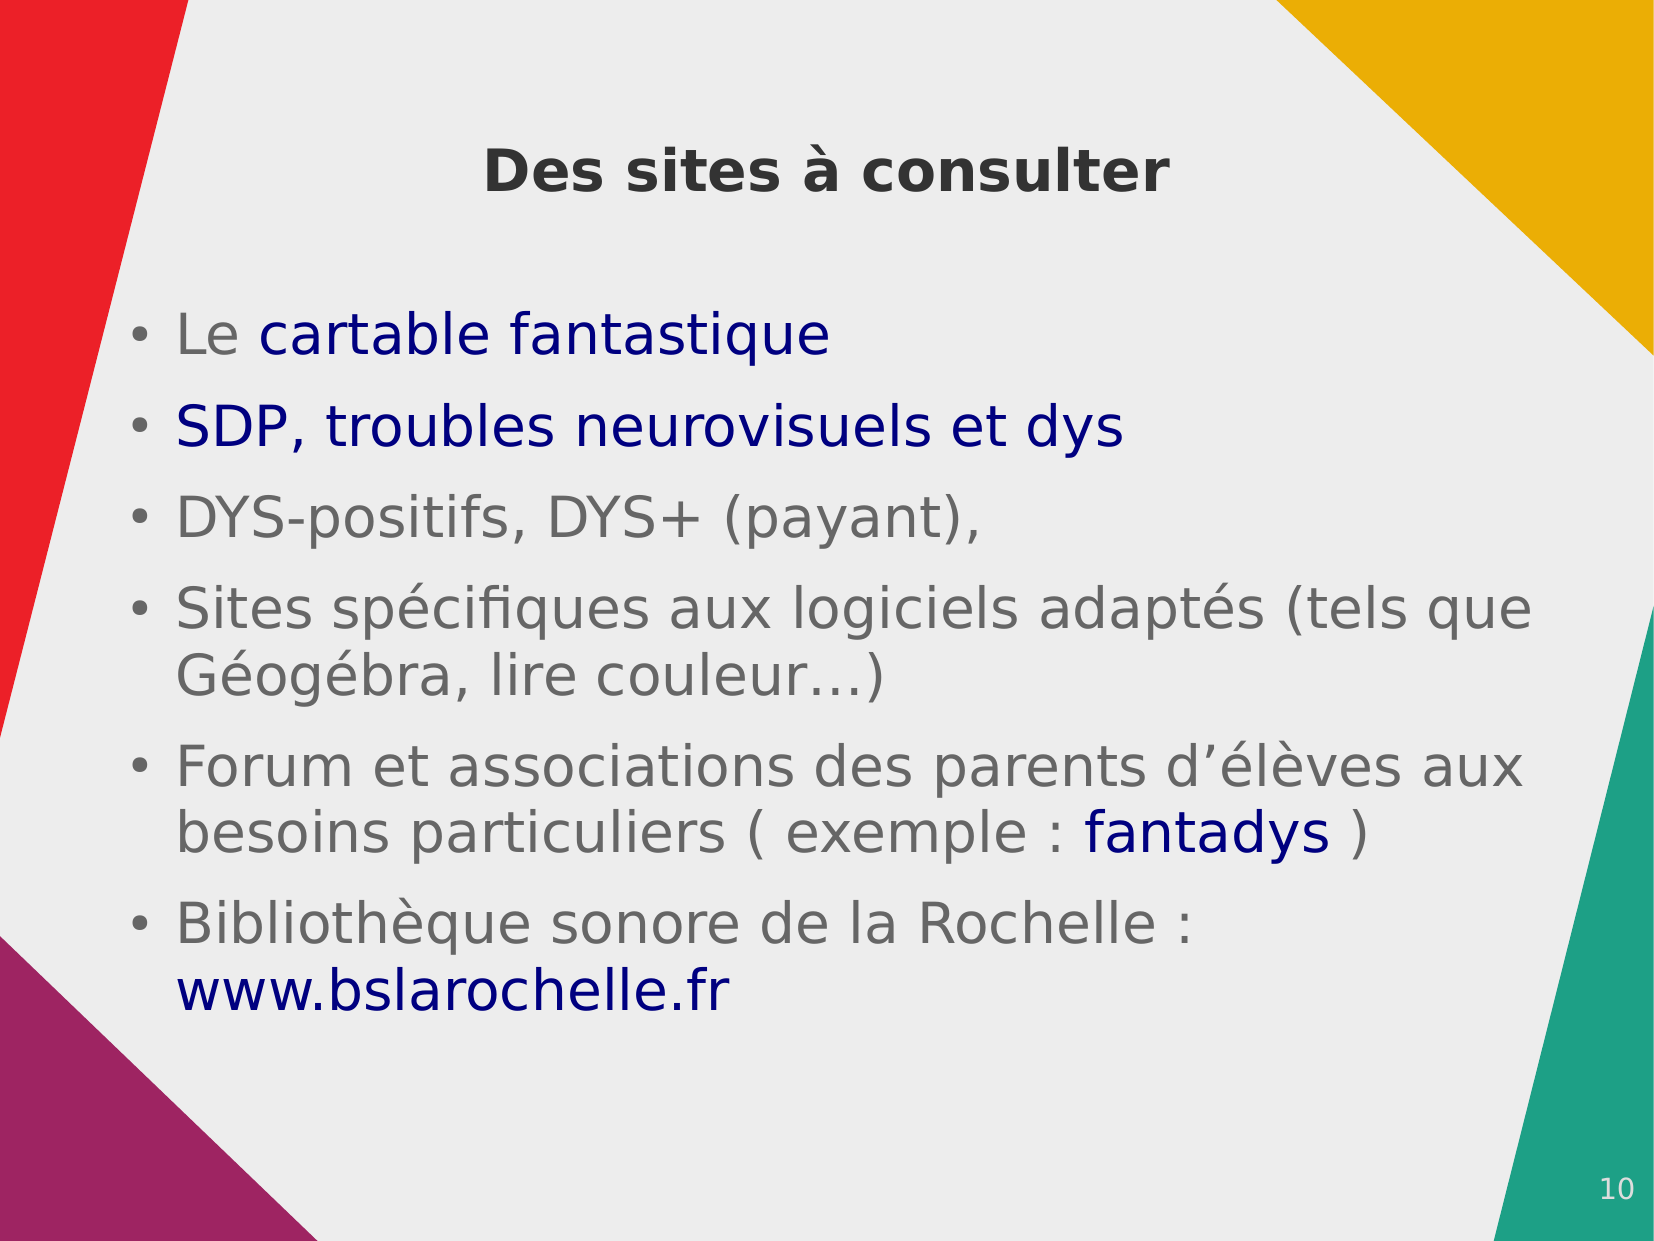

# Des sites à consulter
Le cartable fantastique
SDP, troubles neurovisuels et dys
DYS-positifs, DYS+ (payant),
Sites spécifiques aux logiciels adaptés (tels que Géogébra, lire couleur…)
Forum et associations des parents d’élèves aux besoins particuliers ( exemple : fantadys )
Bibliothèque sonore de la Rochelle : www.bslarochelle.fr
10